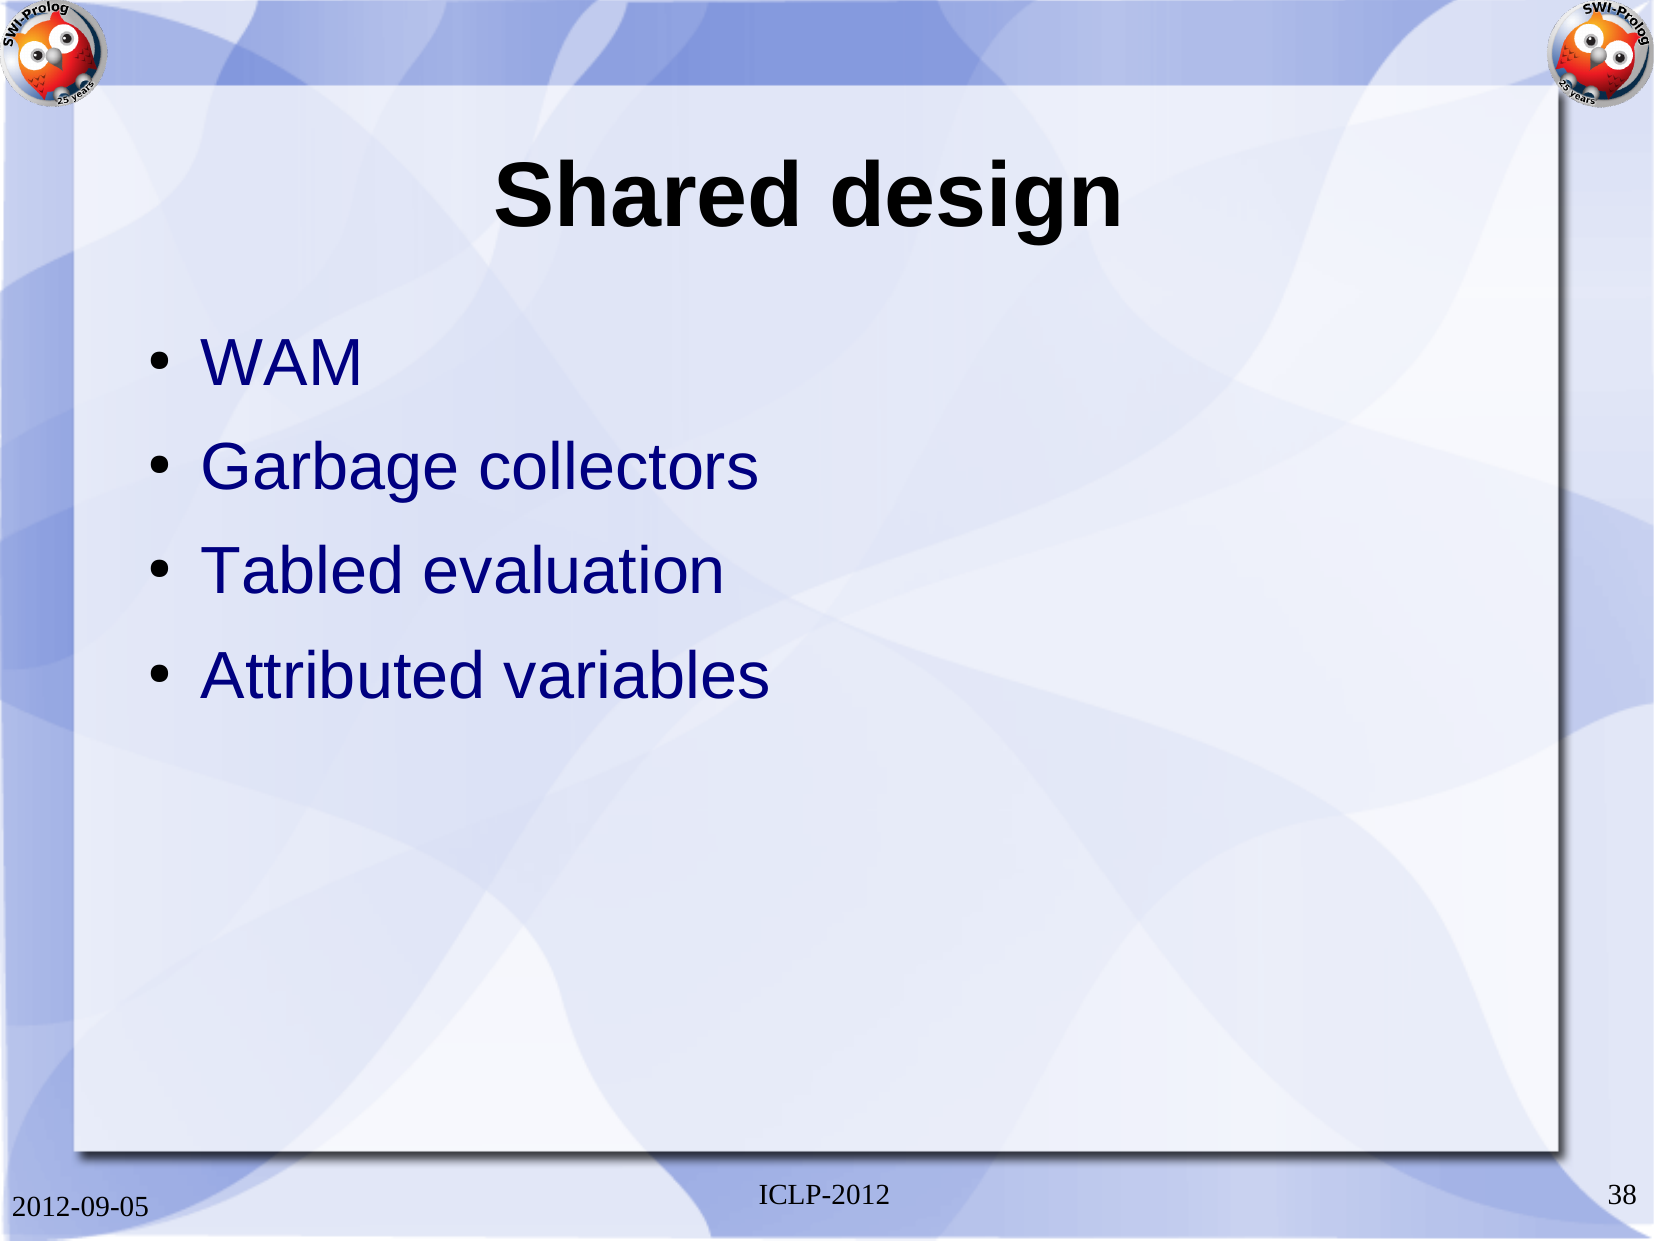

# Shared design
WAM
Garbage collectors
Tabled evaluation
Attributed variables
ICLP-2012
38
2012-09-05